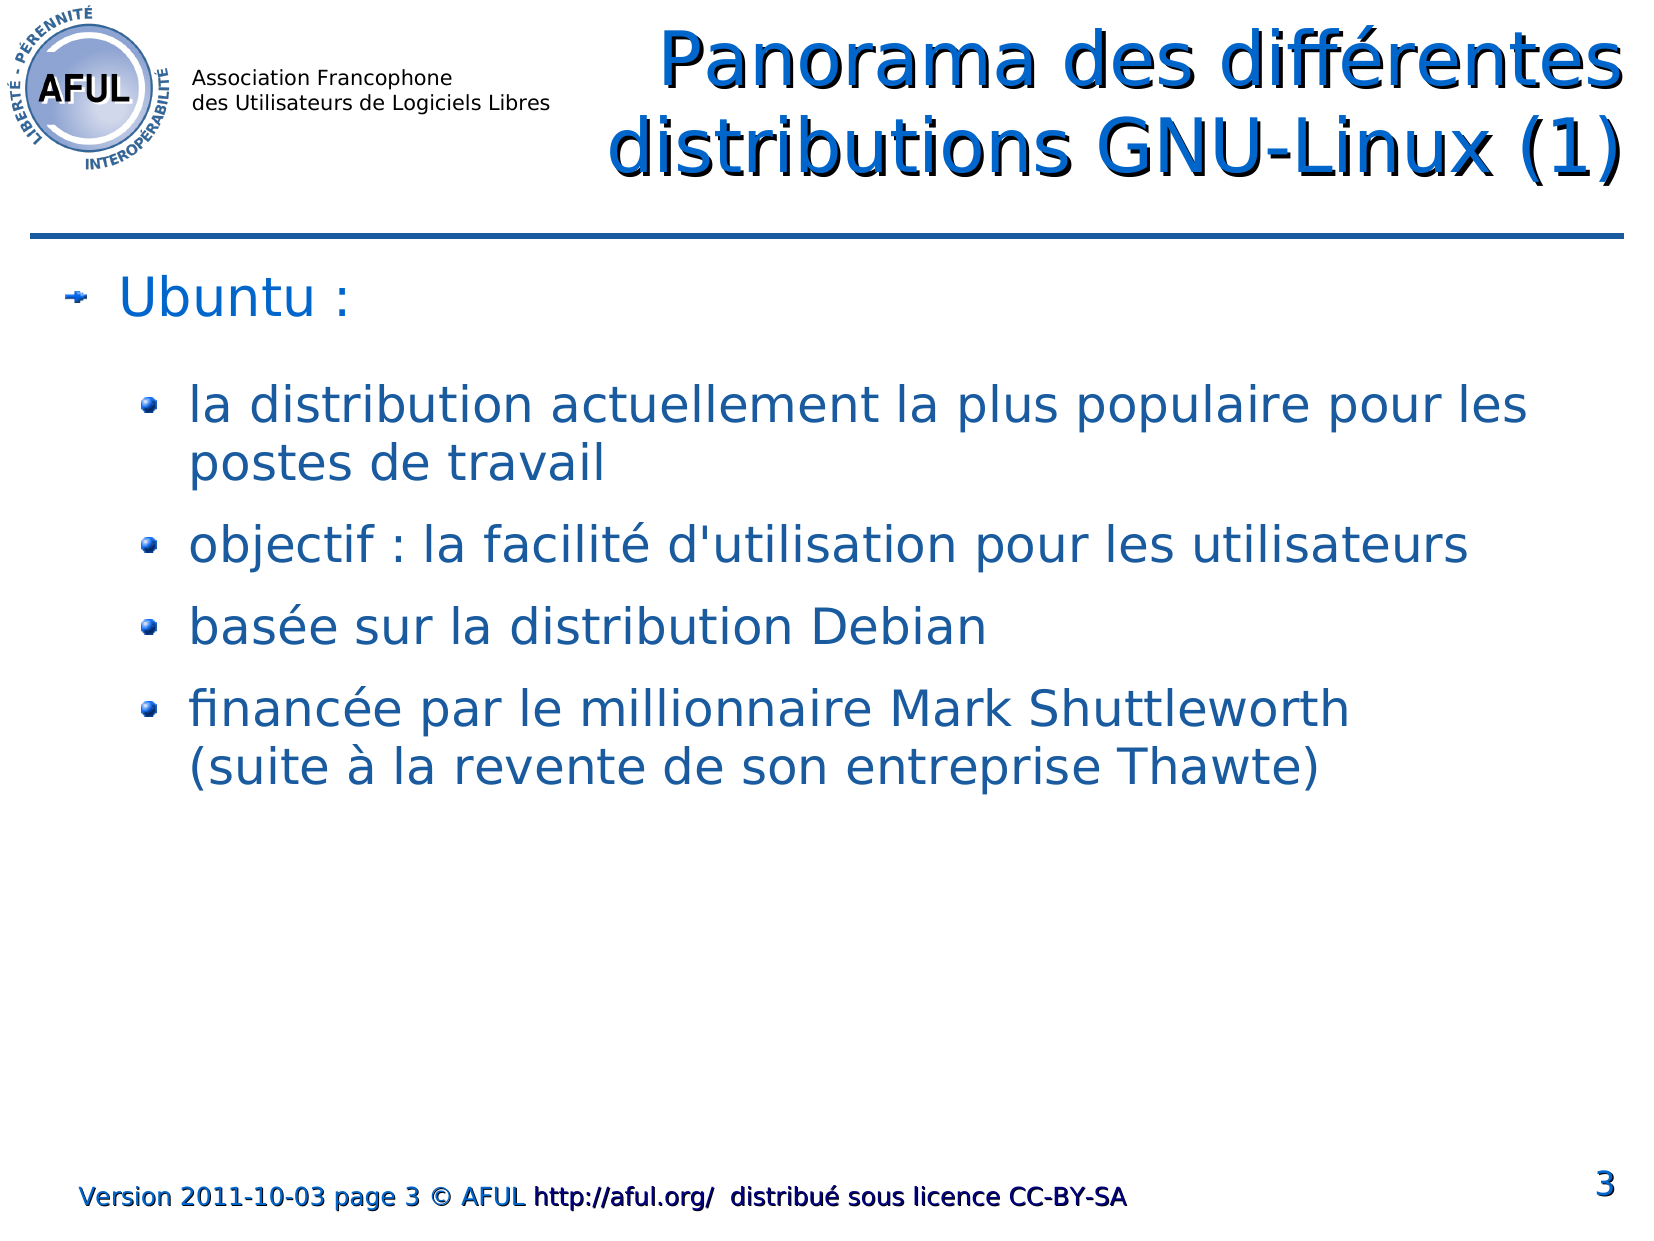

# Panorama des différentes distributions GNU-Linux (1)
Ubuntu :
la distribution actuellement la plus populaire pour les postes de travail
objectif : la facilité d'utilisation pour les utilisateurs
basée sur la distribution Debian
financée par le millionnaire Mark Shuttleworth
(suite à la revente de son entreprise Thawte)